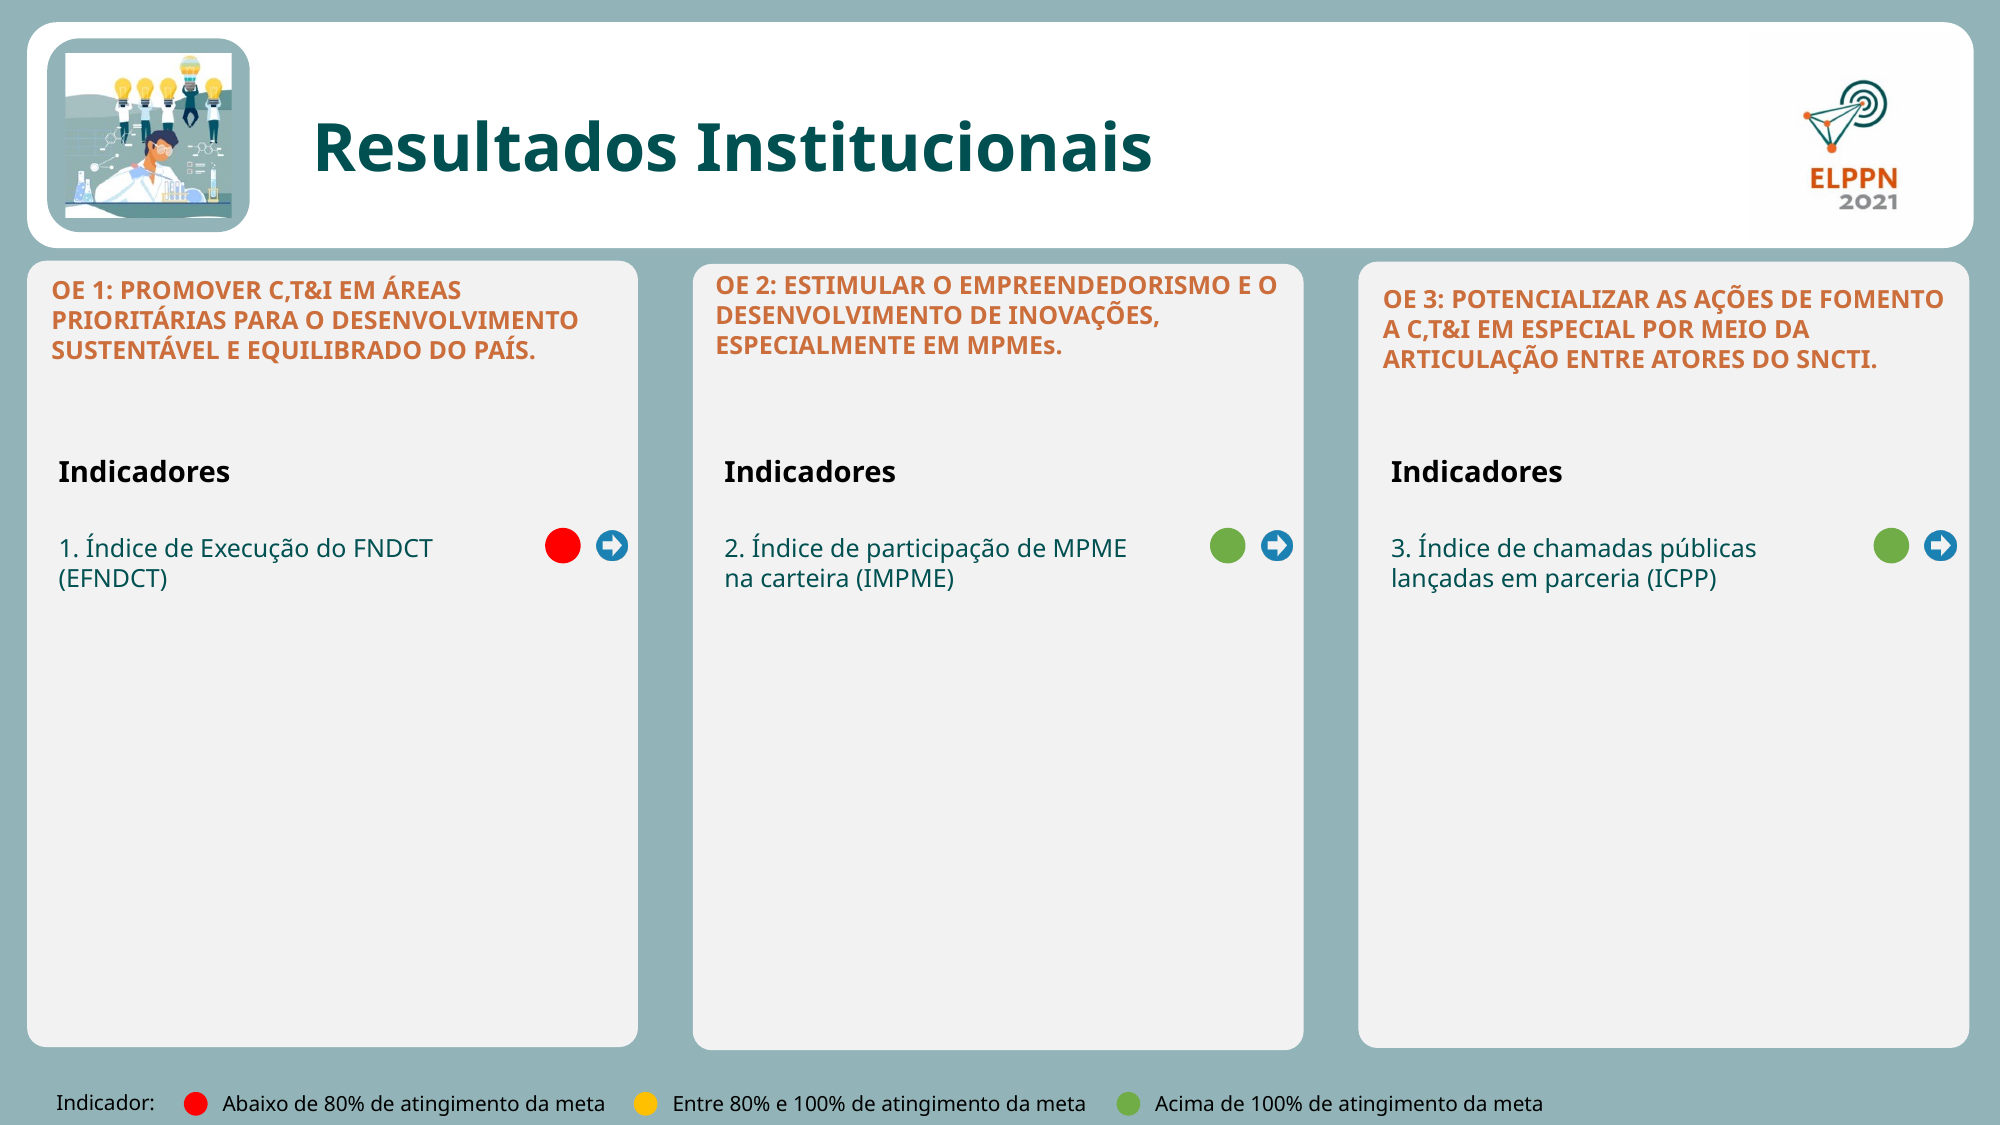

Resultados Institucionais
OE 1: PROMOVER C,T&I EM ÁREAS PRIORITÁRIAS PARA O DESENVOLVIMENTO SUSTENTÁVEL E EQUILIBRADO DO PAÍS.
OE 2: ESTIMULAR O EMPREENDEDORISMO E O DESENVOLVIMENTO DE INOVAÇÕES, ESPECIALMENTE EM MPMEs.
OE 3: POTENCIALIZAR AS AÇÕES DE FOMENTO A C,T&I EM ESPECIAL POR MEIO DA ARTICULAÇÃO ENTRE ATORES DO SNCTI.
Indicadores
Indicadores
Indicadores
1. Índice de Execução do FNDCT (EFNDCT)
2. Índice de participação de MPME na carteira (IMPME)
3. Índice de chamadas públicas lançadas em parceria (ICPP)
Indicador:
Abaixo de 80% de atingimento da meta
Entre 80% e 100% de atingimento da meta
Acima de 100% de atingimento da meta